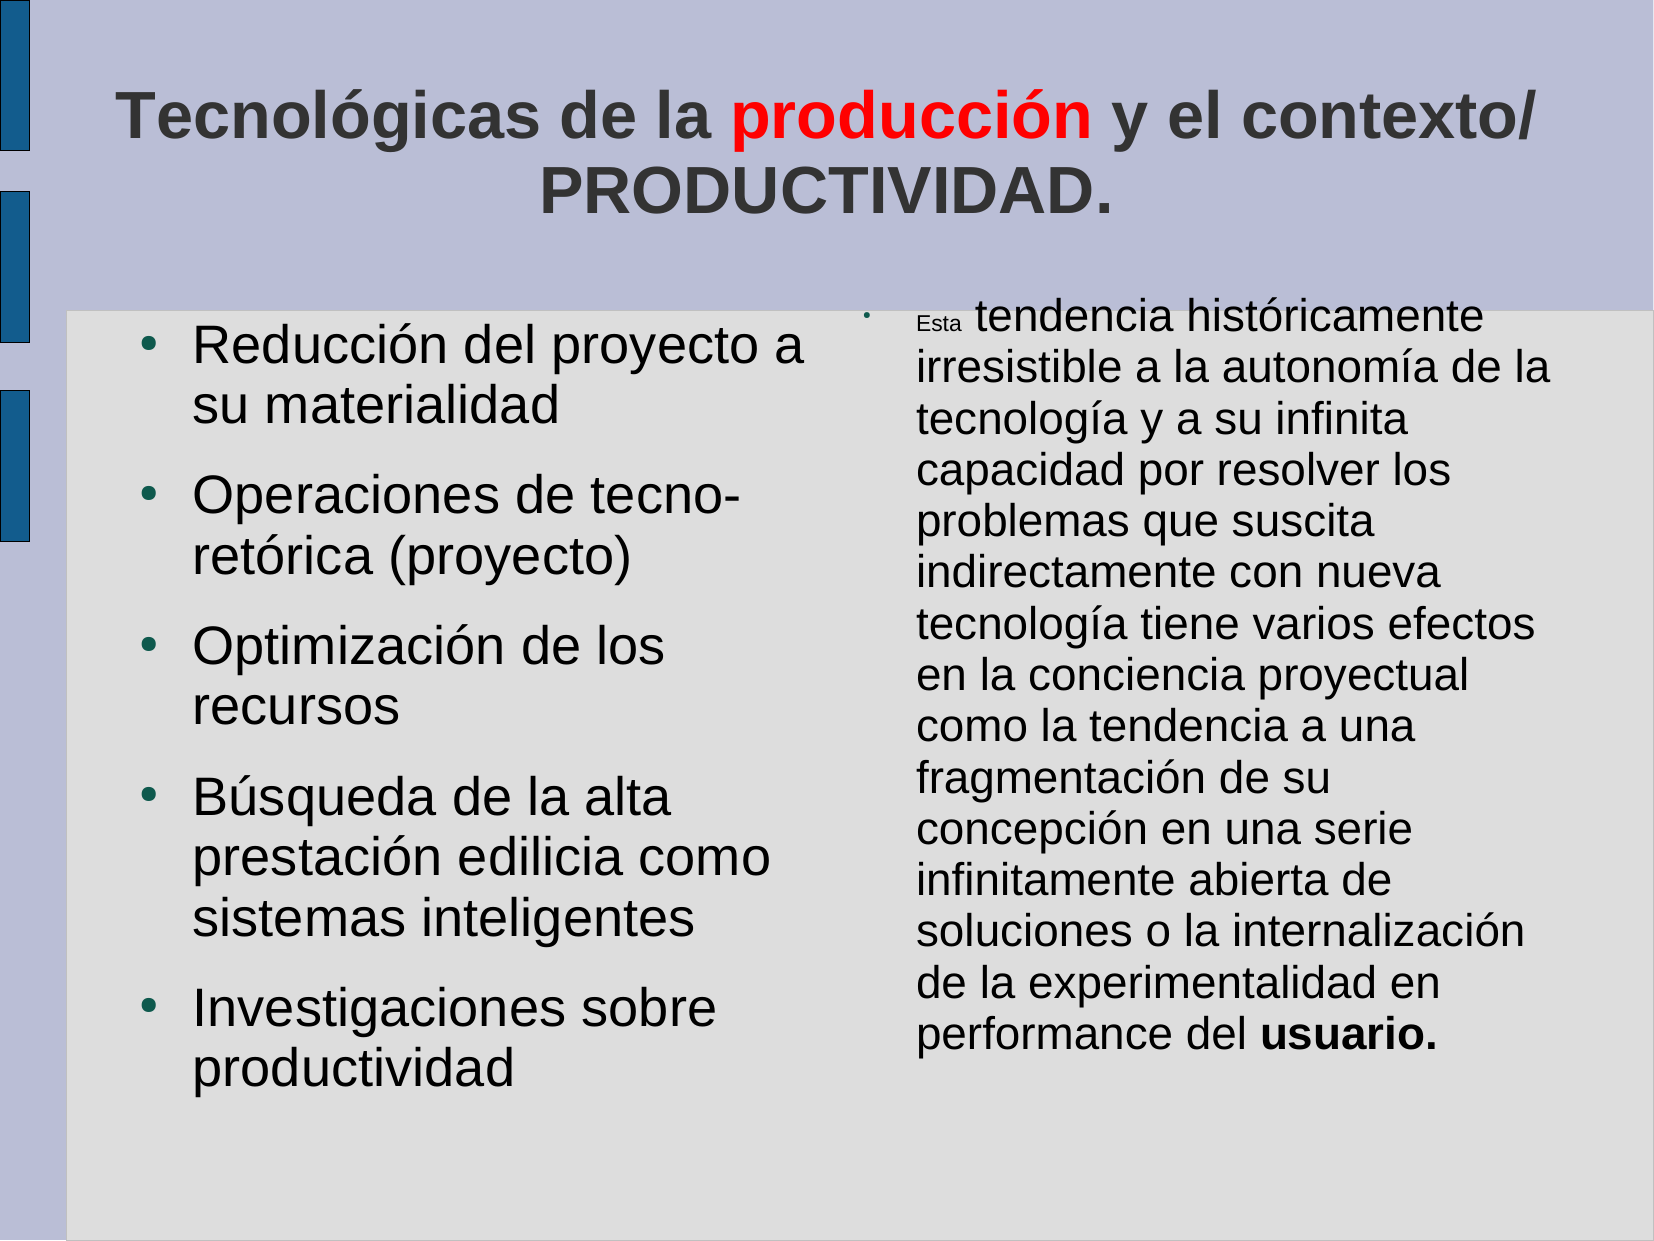

# Tecnológicas de la producción y el contexto/ PRODUCTIVIDAD.
Esta tendencia históricamente irresistible a la autonomía de la tecnología y a su infinita capacidad por resolver los problemas que suscita indirectamente con nueva tecnología tiene varios efectos en la conciencia proyectual como la tendencia a una fragmentación de su concepción en una serie infinitamente abierta de soluciones o la internalización de la experimentalidad en performance del usuario.
Reducción del proyecto a su materialidad
Operaciones de tecno-retórica (proyecto)
Optimización de los recursos
Búsqueda de la alta prestación edilicia como sistemas inteligentes
Investigaciones sobre productividad